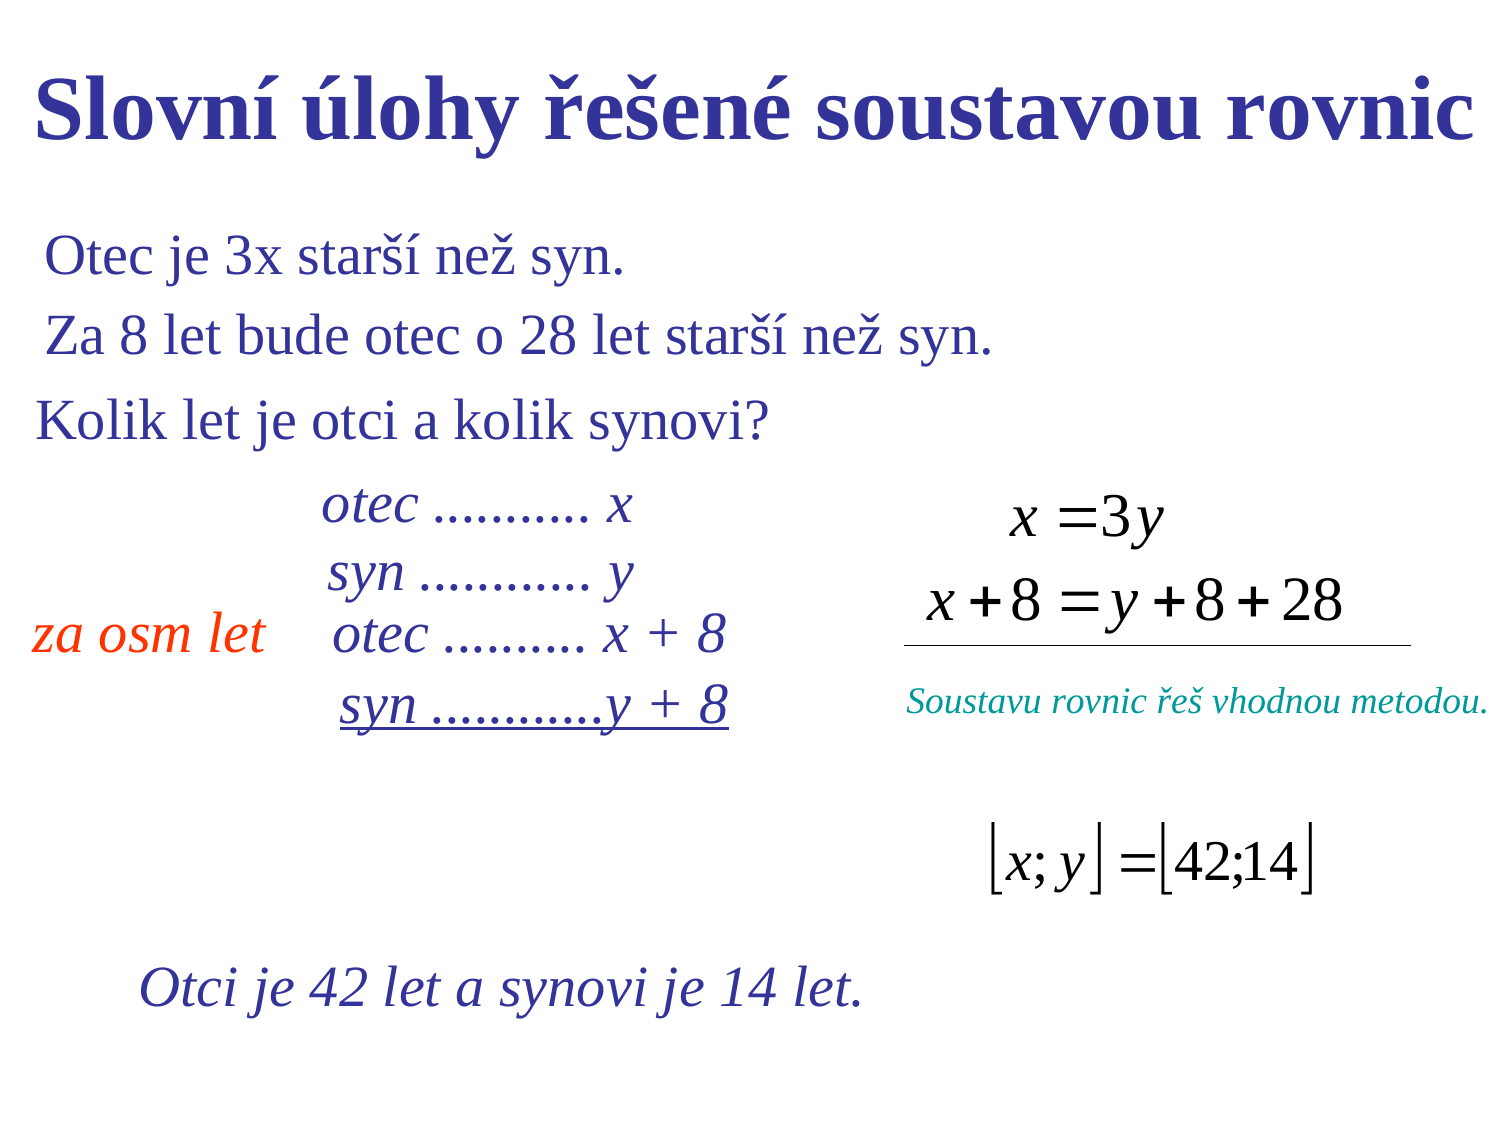

Slovní úlohy řešené soustavou rovnic
Otec je 3x starší než syn.
Za 8 let bude otec o 28 let starší než syn.
 Kolik let je otci a kolik synovi?
otec ........... x
syn ............ y
za osm let 	otec .......... x + 8
syn ............y + 8
Soustavu rovnic řeš vhodnou metodou.
Otci je 42 let a synovi je 14 let.